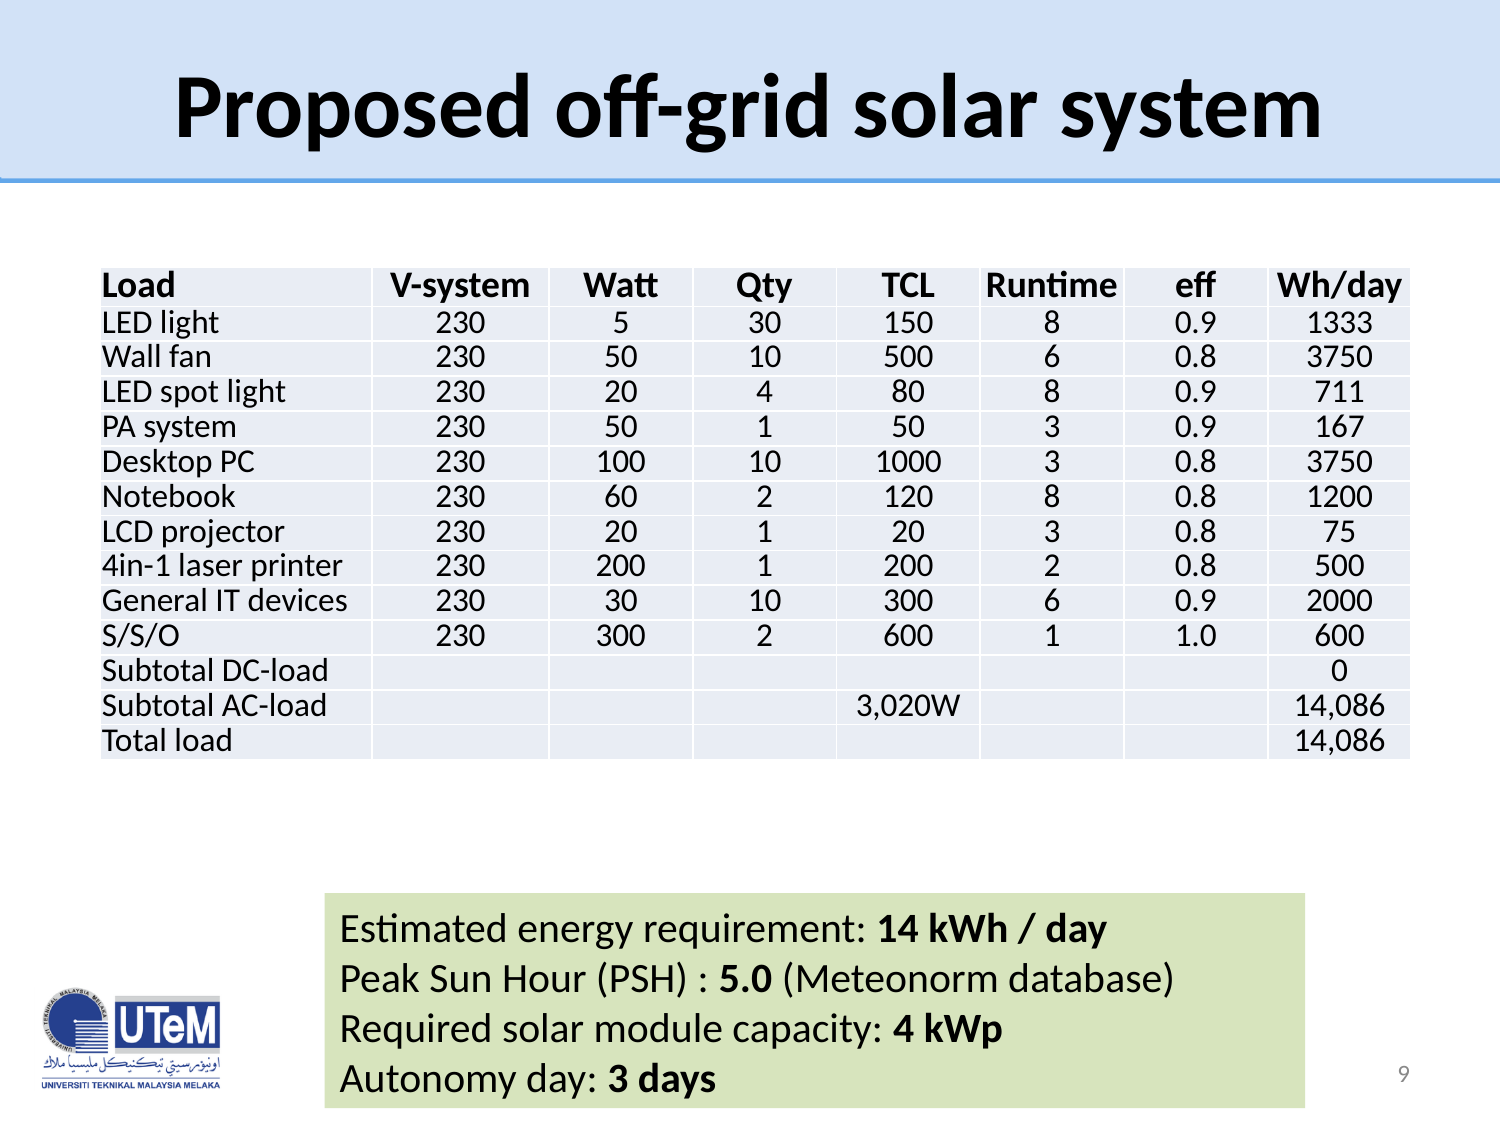

# Proposed off-grid solar system
| Load | V-system | Watt | Qty | TCL | Runtime | eff | Wh/day |
| --- | --- | --- | --- | --- | --- | --- | --- |
| LED light | 230 | 5 | 30 | 150 | 8 | 0.9 | 1333 |
| Wall fan | 230 | 50 | 10 | 500 | 6 | 0.8 | 3750 |
| LED spot light | 230 | 20 | 4 | 80 | 8 | 0.9 | 711 |
| PA system | 230 | 50 | 1 | 50 | 3 | 0.9 | 167 |
| Desktop PC | 230 | 100 | 10 | 1000 | 3 | 0.8 | 3750 |
| Notebook | 230 | 60 | 2 | 120 | 8 | 0.8 | 1200 |
| LCD projector | 230 | 20 | 1 | 20 | 3 | 0.8 | 75 |
| 4in-1 laser printer | 230 | 200 | 1 | 200 | 2 | 0.8 | 500 |
| General IT devices | 230 | 30 | 10 | 300 | 6 | 0.9 | 2000 |
| S/S/O | 230 | 300 | 2 | 600 | 1 | 1.0 | 600 |
| Subtotal DC-load | | | | | | | 0 |
| Subtotal AC-load | | | | 3,020W | | | 14,086 |
| Total load | | | | | | | 14,086 |
Estimated energy requirement: 14 kWh / day
Peak Sun Hour (PSH) : 5.0 (Meteonorm database)
Required solar module capacity: 4 kWp
Autonomy day: 3 days